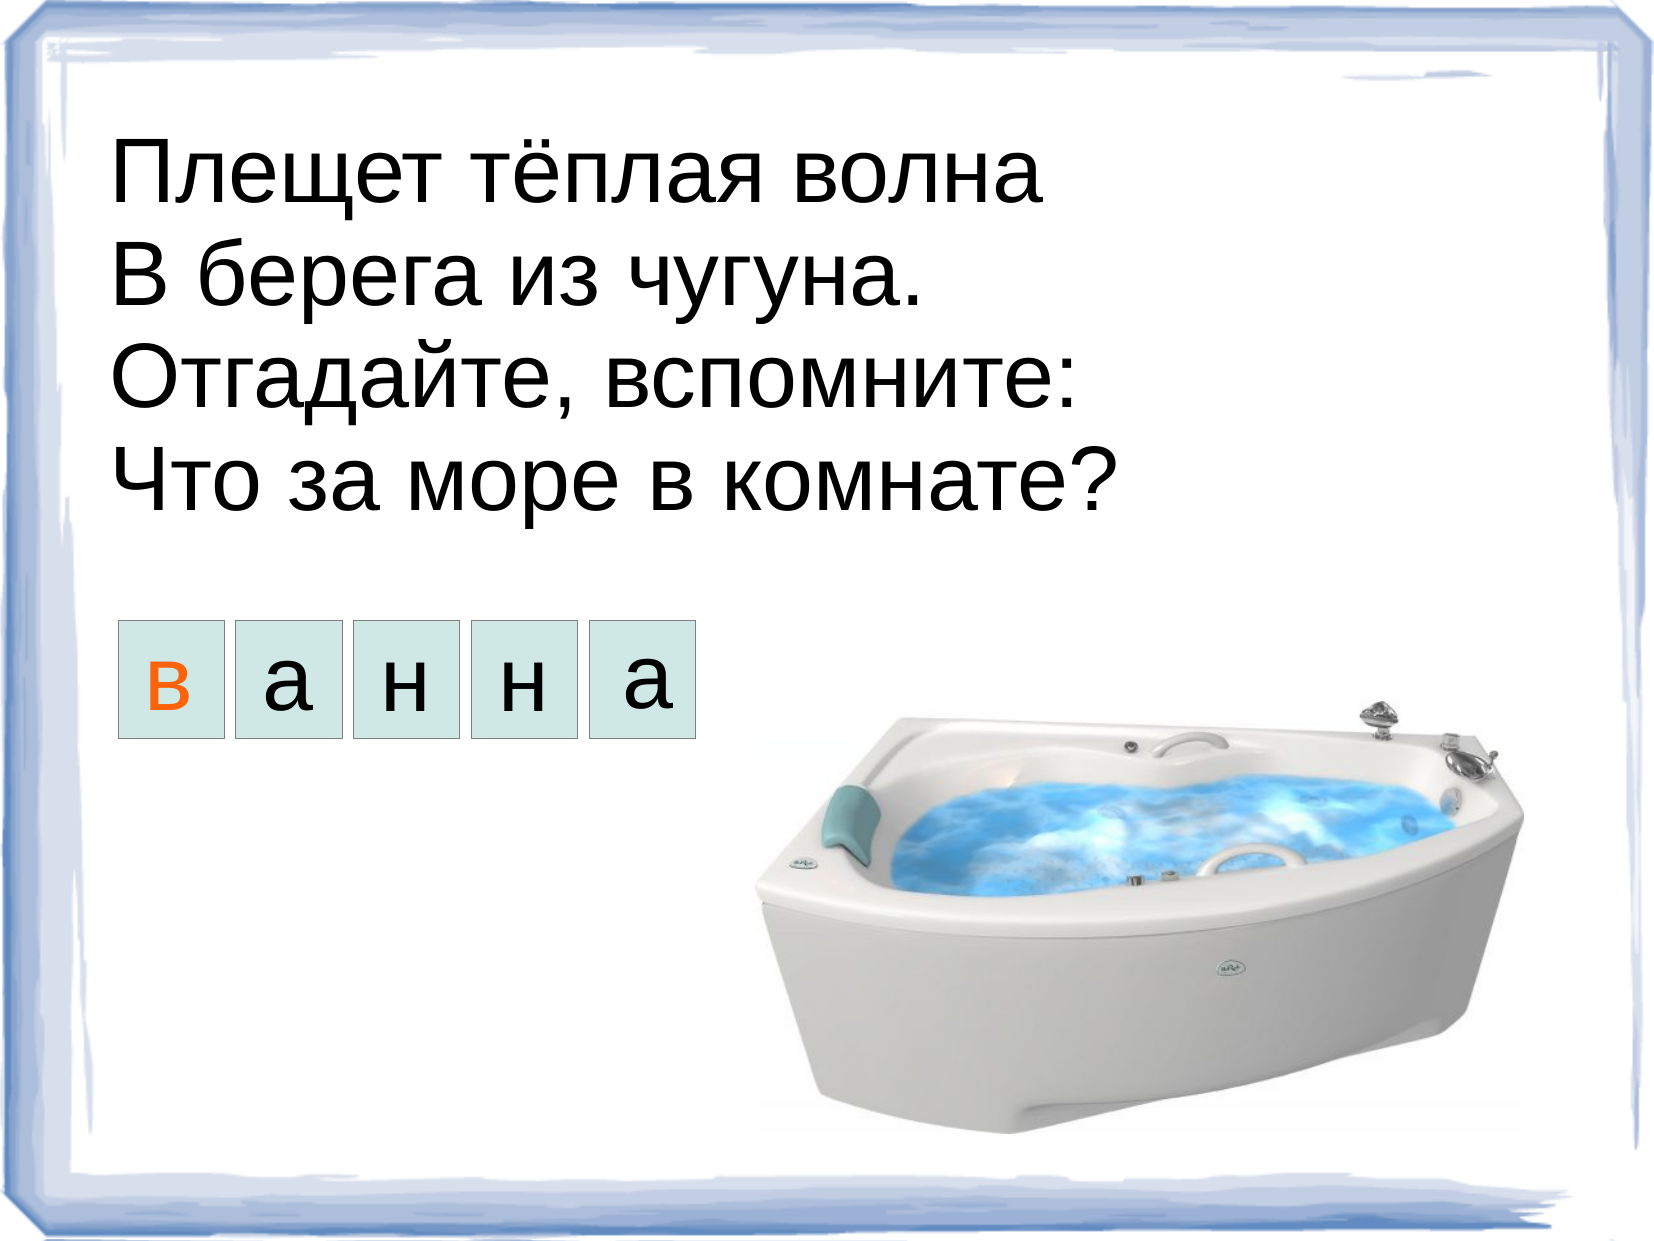

Плещет тёплая волна
В берега из чугуна.
Отгадайте, вспомните:
Что за море в комнате?
а
в
а
н
н